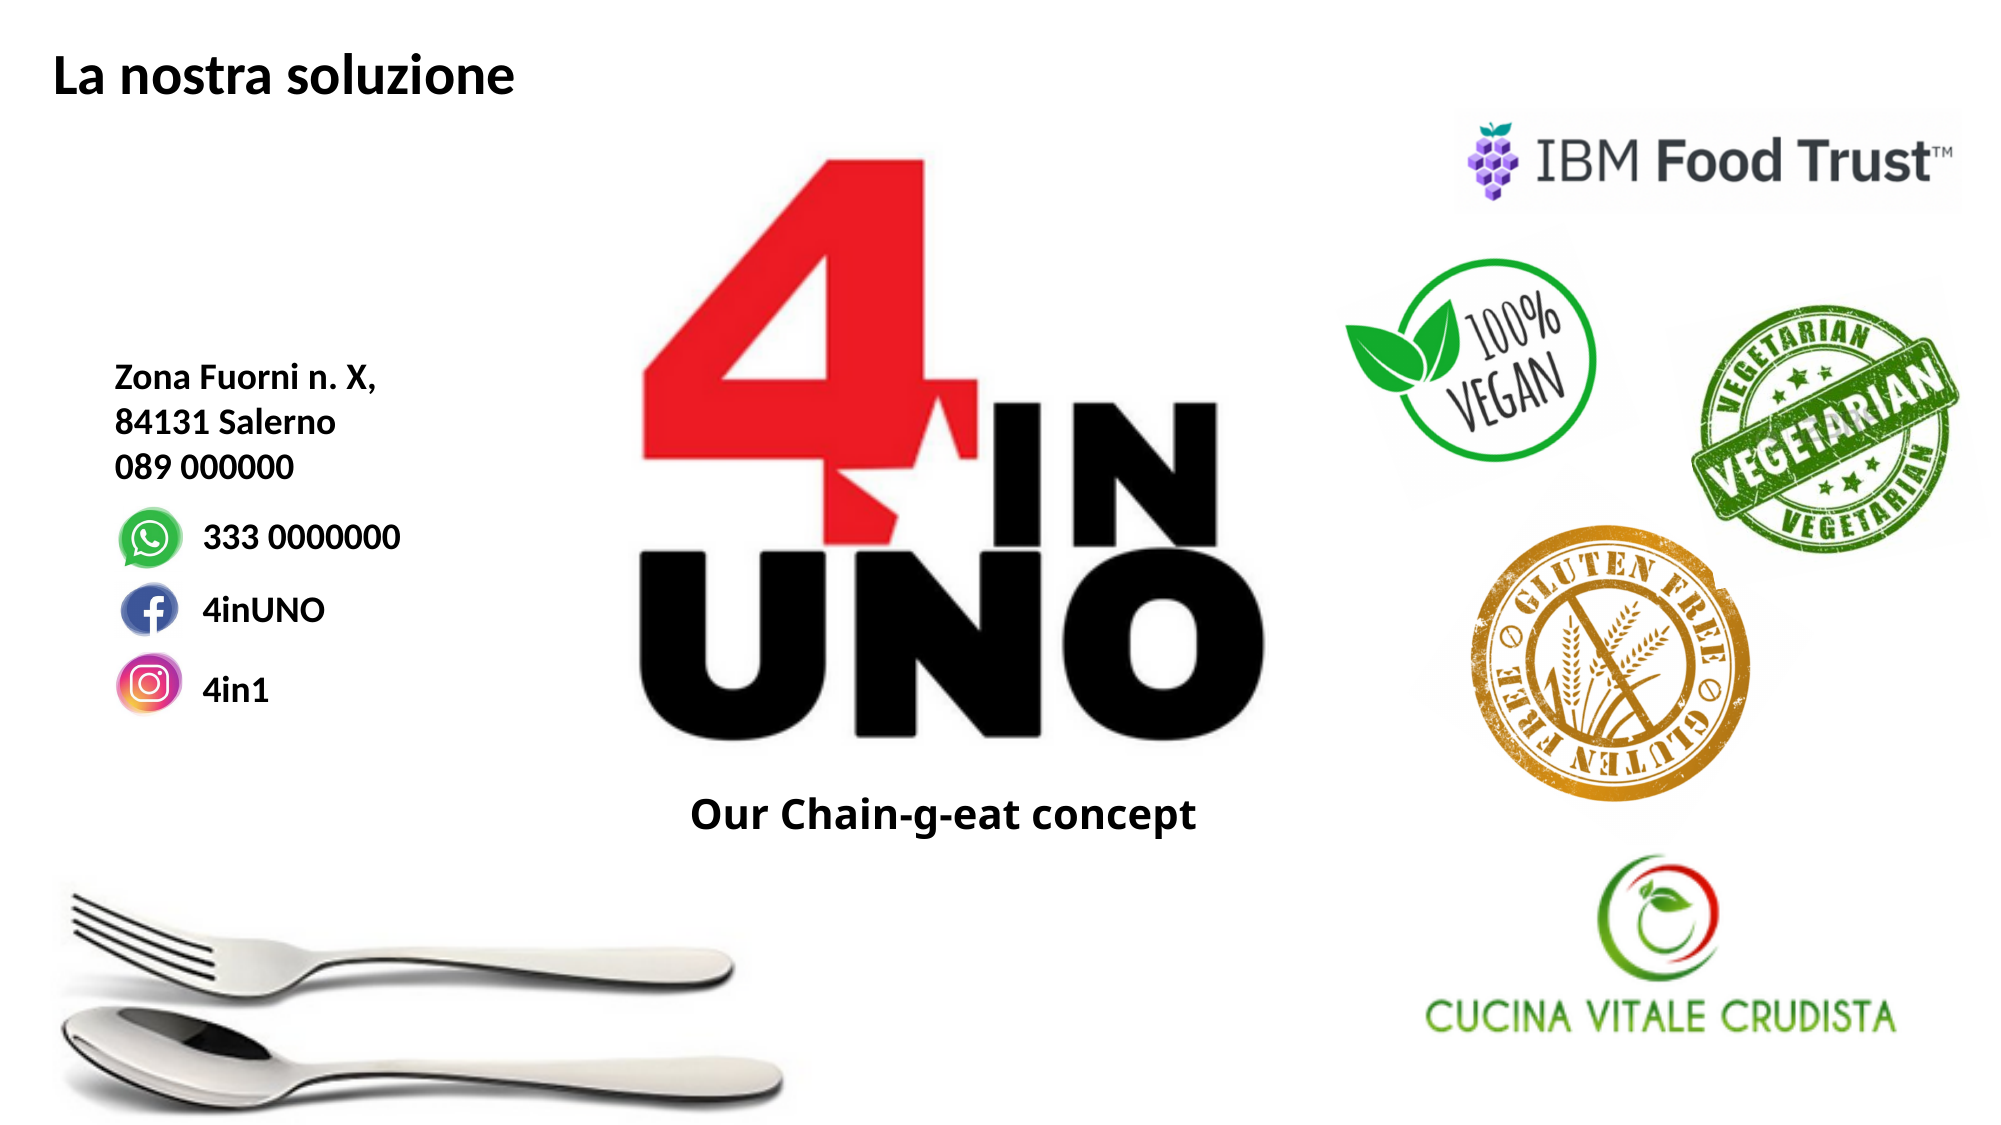

La nostra soluzione
Zona Fuorni n. X, 84131 Salerno
089 000000
333 0000000
4inUNO
4in1
Our Chain-g-eat concept